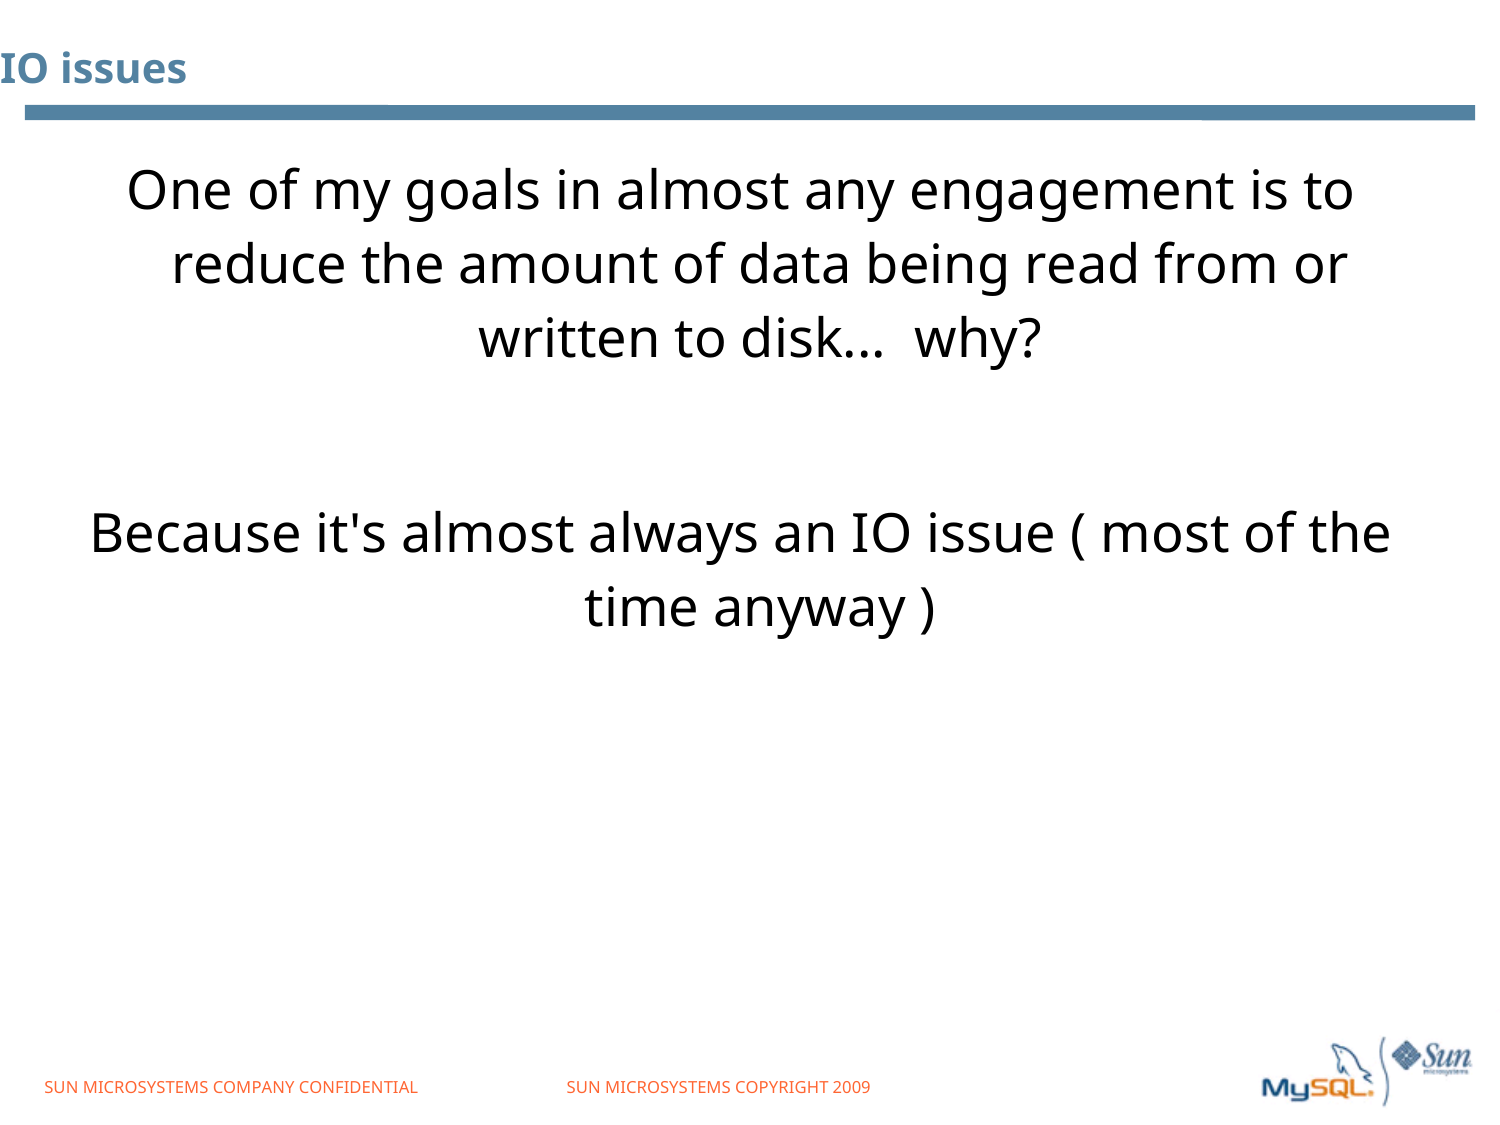

# IO issues
One of my goals in almost any engagement is to reduce the amount of data being read from or written to disk... why?
Because it's almost always an IO issue ( most of the time anyway )‏